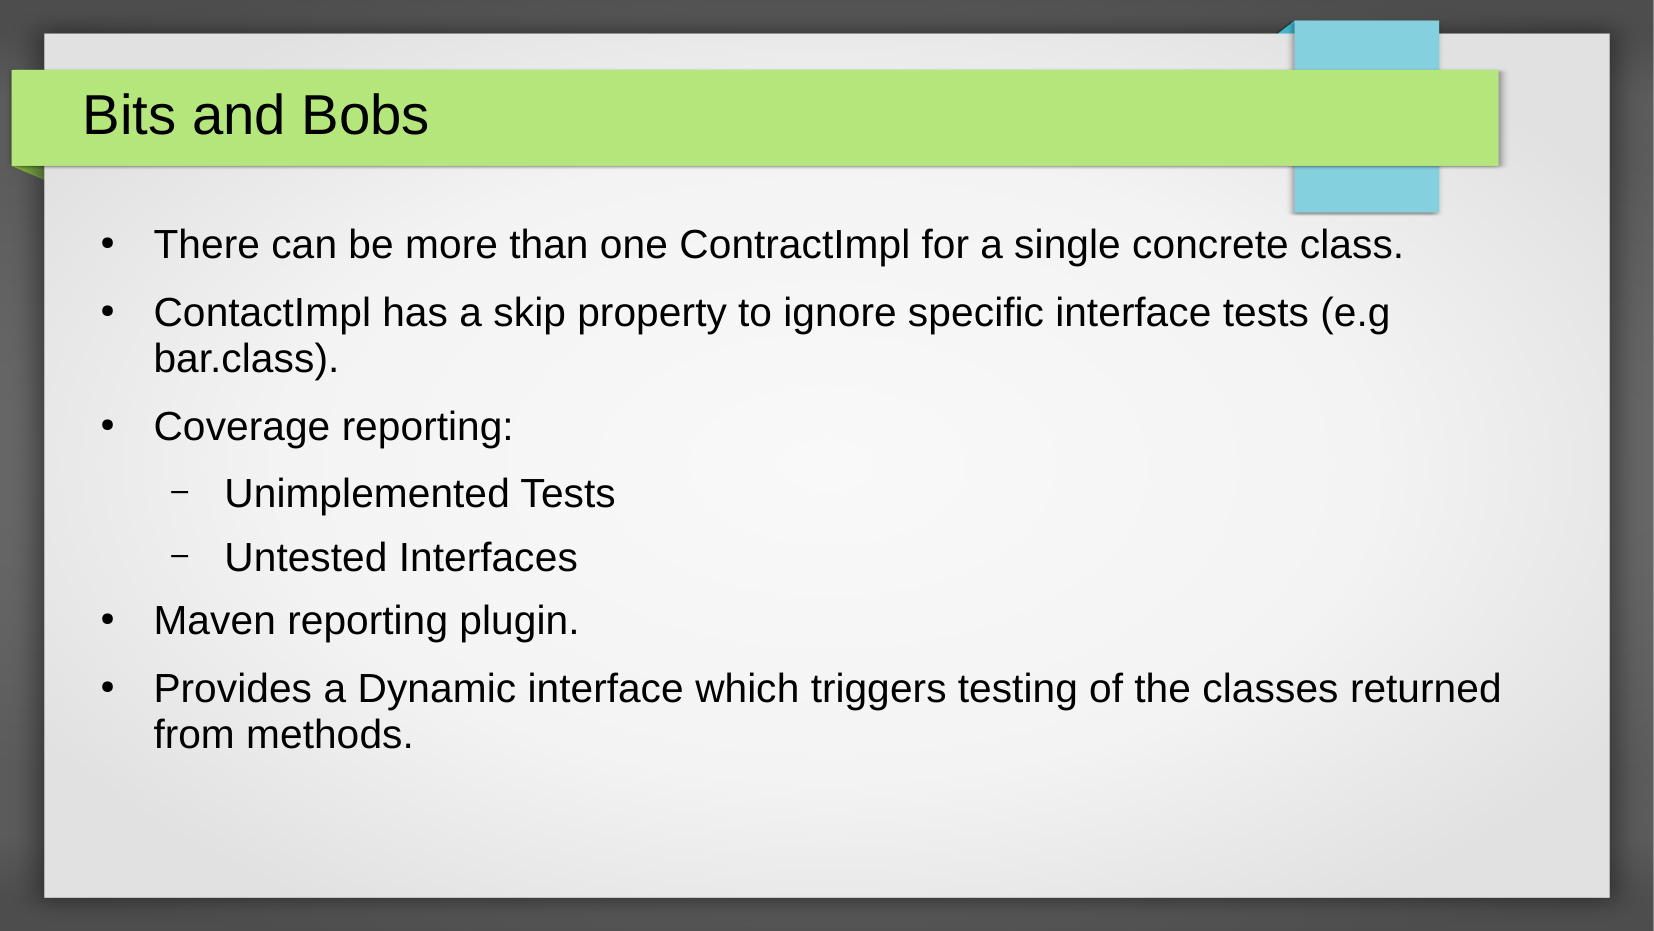

# Bits and Bobs
There can be more than one ContractImpl for a single concrete class.
ContactImpl has a skip property to ignore specific interface tests (e.g bar.class).
Coverage reporting:
Unimplemented Tests
Untested Interfaces
Maven reporting plugin.
Provides a Dynamic interface which triggers testing of the classes returned from methods.